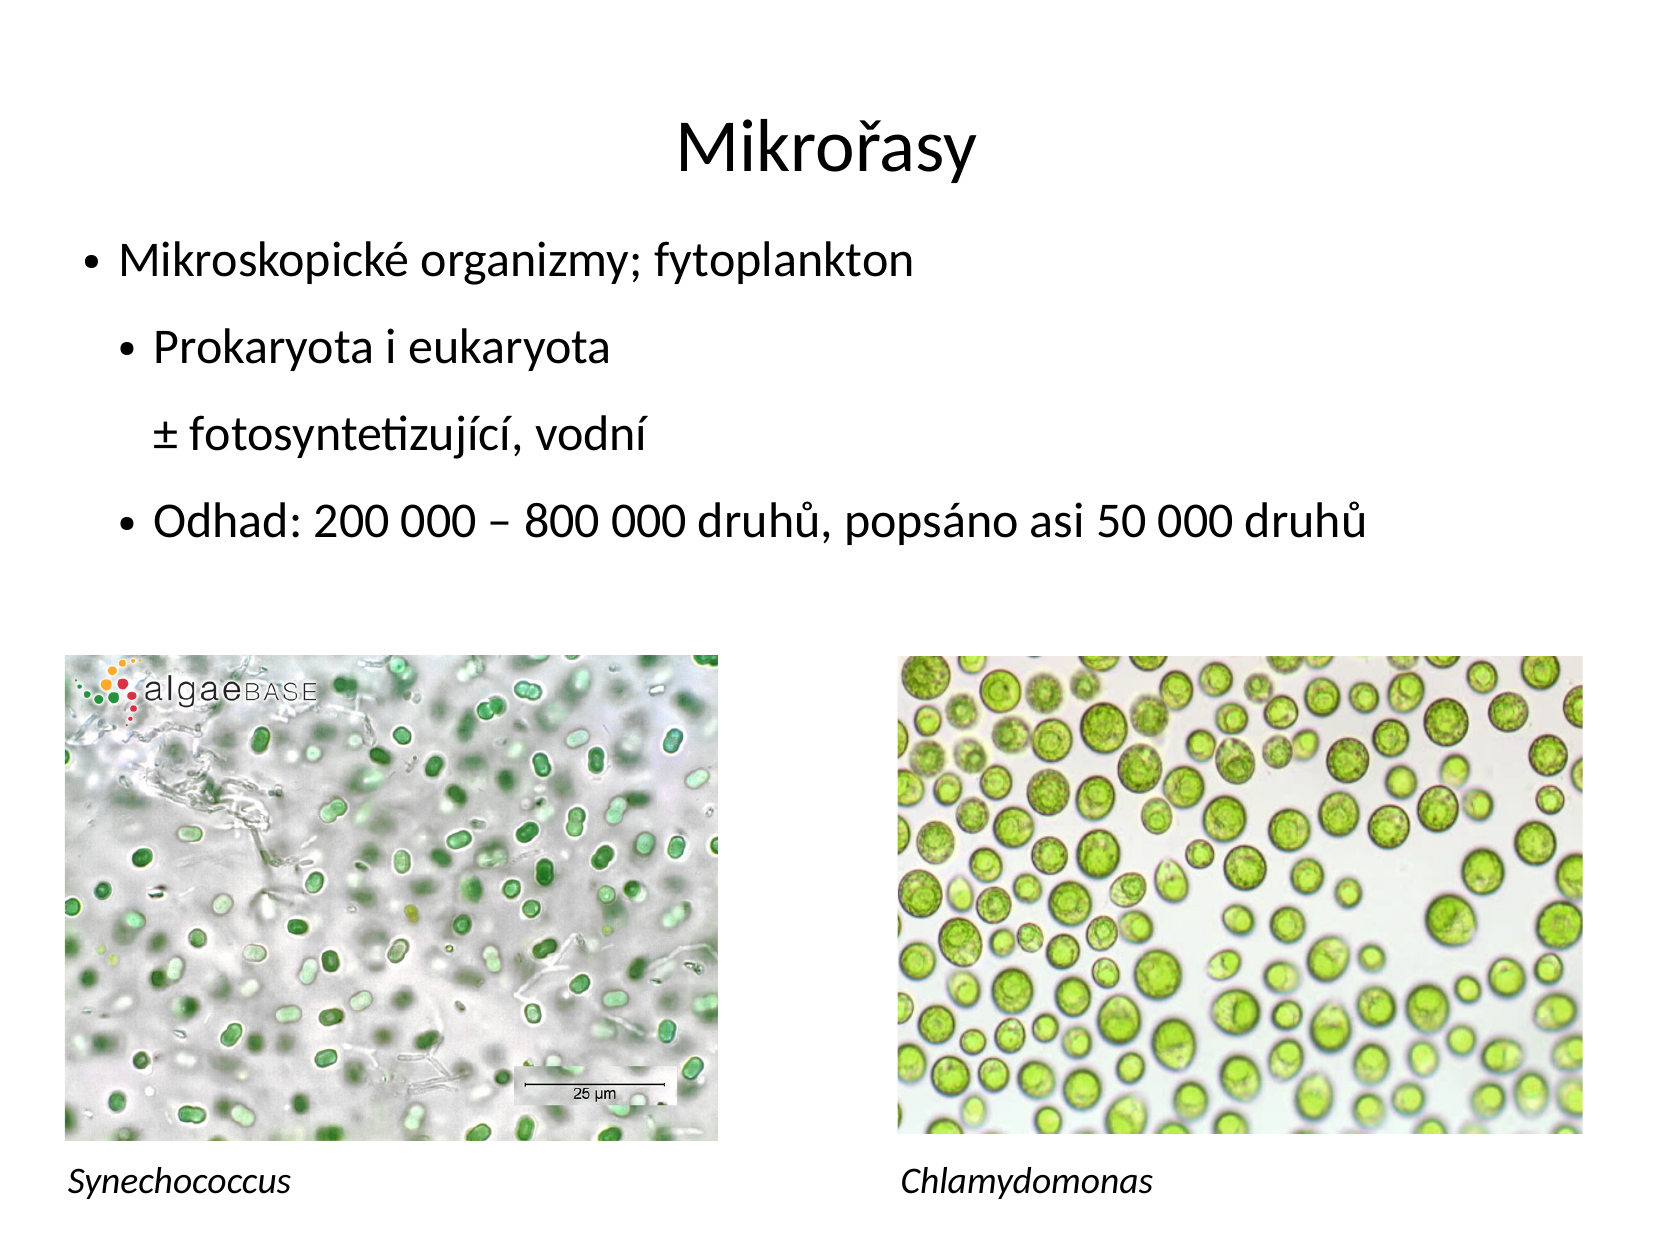

# Mikrořasy
Mikroskopické organizmy; fytoplankton
Prokaryota i eukaryota
± fotosyntetizující, vodní
Odhad: 200 000 – 800 000 druhů, popsáno asi 50 000 druhů
Synechococcus
Chlamydomonas